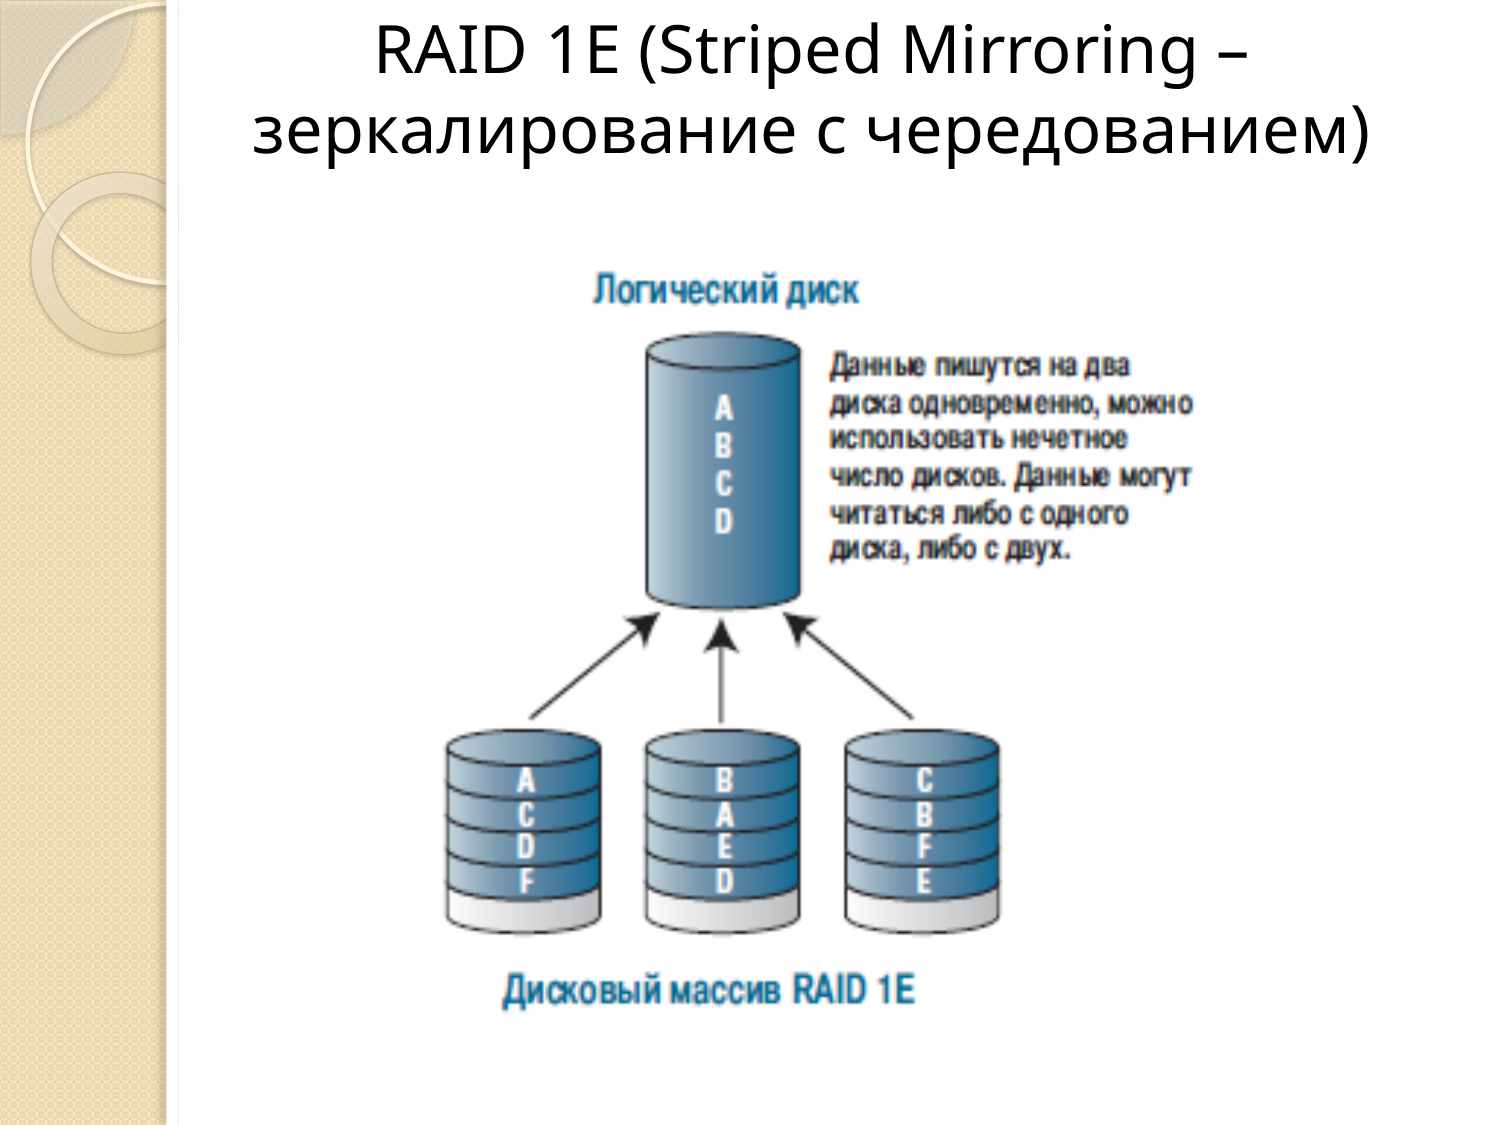

RAID 1E (Striped Mirroring – зеркалирование с чередованием)